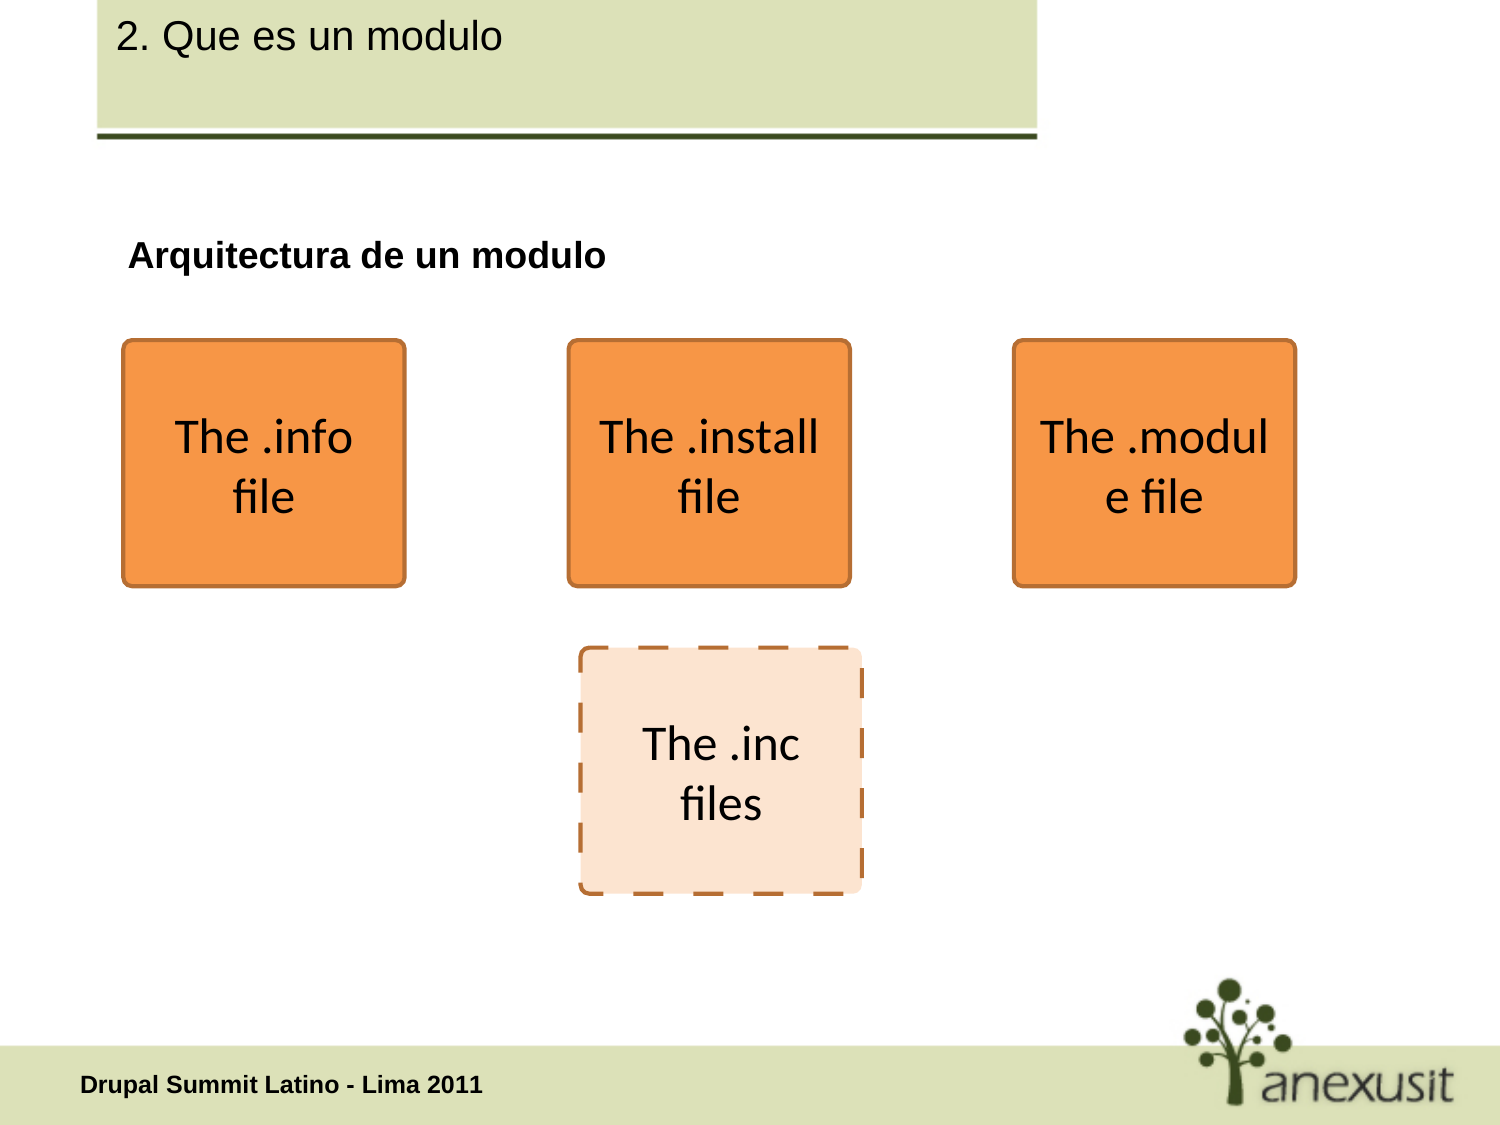

2. Que es un modulo
Arquitectura de un modulo
The .info file
The .install file
The .module file
The .inc files
Drupal Summit Latino - Lima 2011